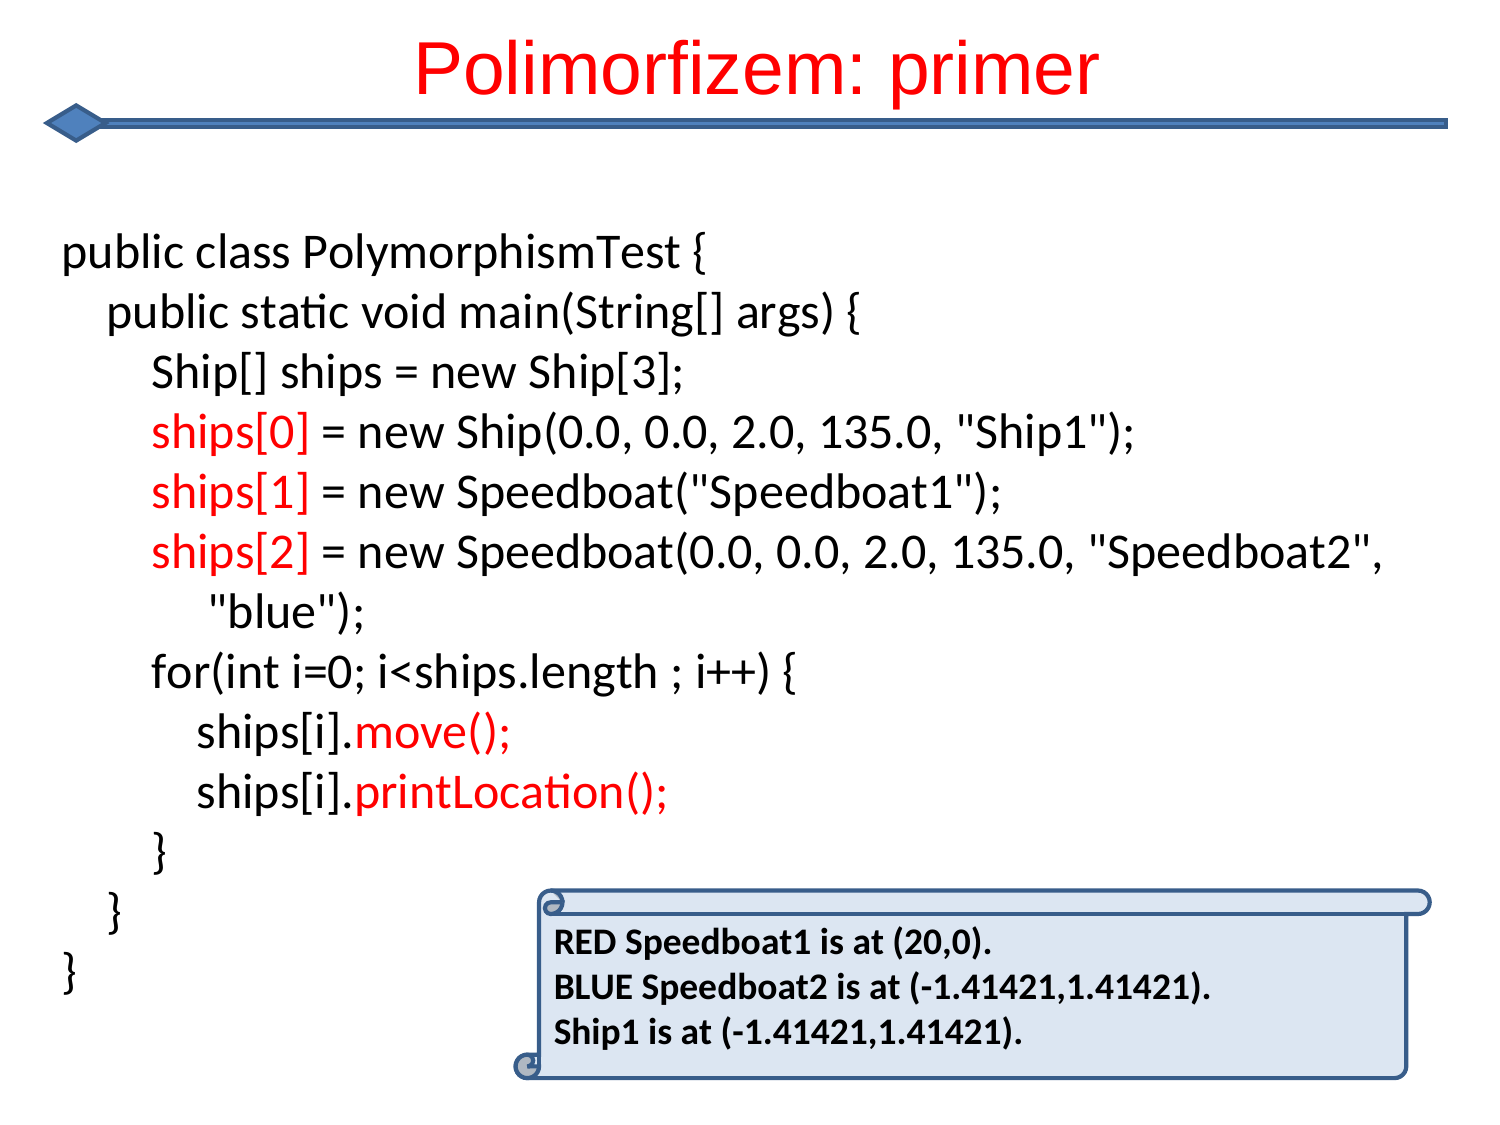

# Polimorfizem: primer
public class PolymorphismTest {
 public static void main(String[] args) {
 Ship[] ships = new Ship[3];
 ships[0] = new Ship(0.0, 0.0, 2.0, 135.0, "Ship1");
 ships[1] = new Speedboat("Speedboat1");
 ships[2] = new Speedboat(0.0, 0.0, 2.0, 135.0, "Speedboat2",
 "blue");
 for(int i=0; i<ships.length ; i++) {
 ships[i].move();
 ships[i].printLocation();
 }
 }
}
RED Speedboat1 is at (20,0).
BLUE Speedboat2 is at (-1.41421,1.41421).
Ship1 is at (-1.41421,1.41421).